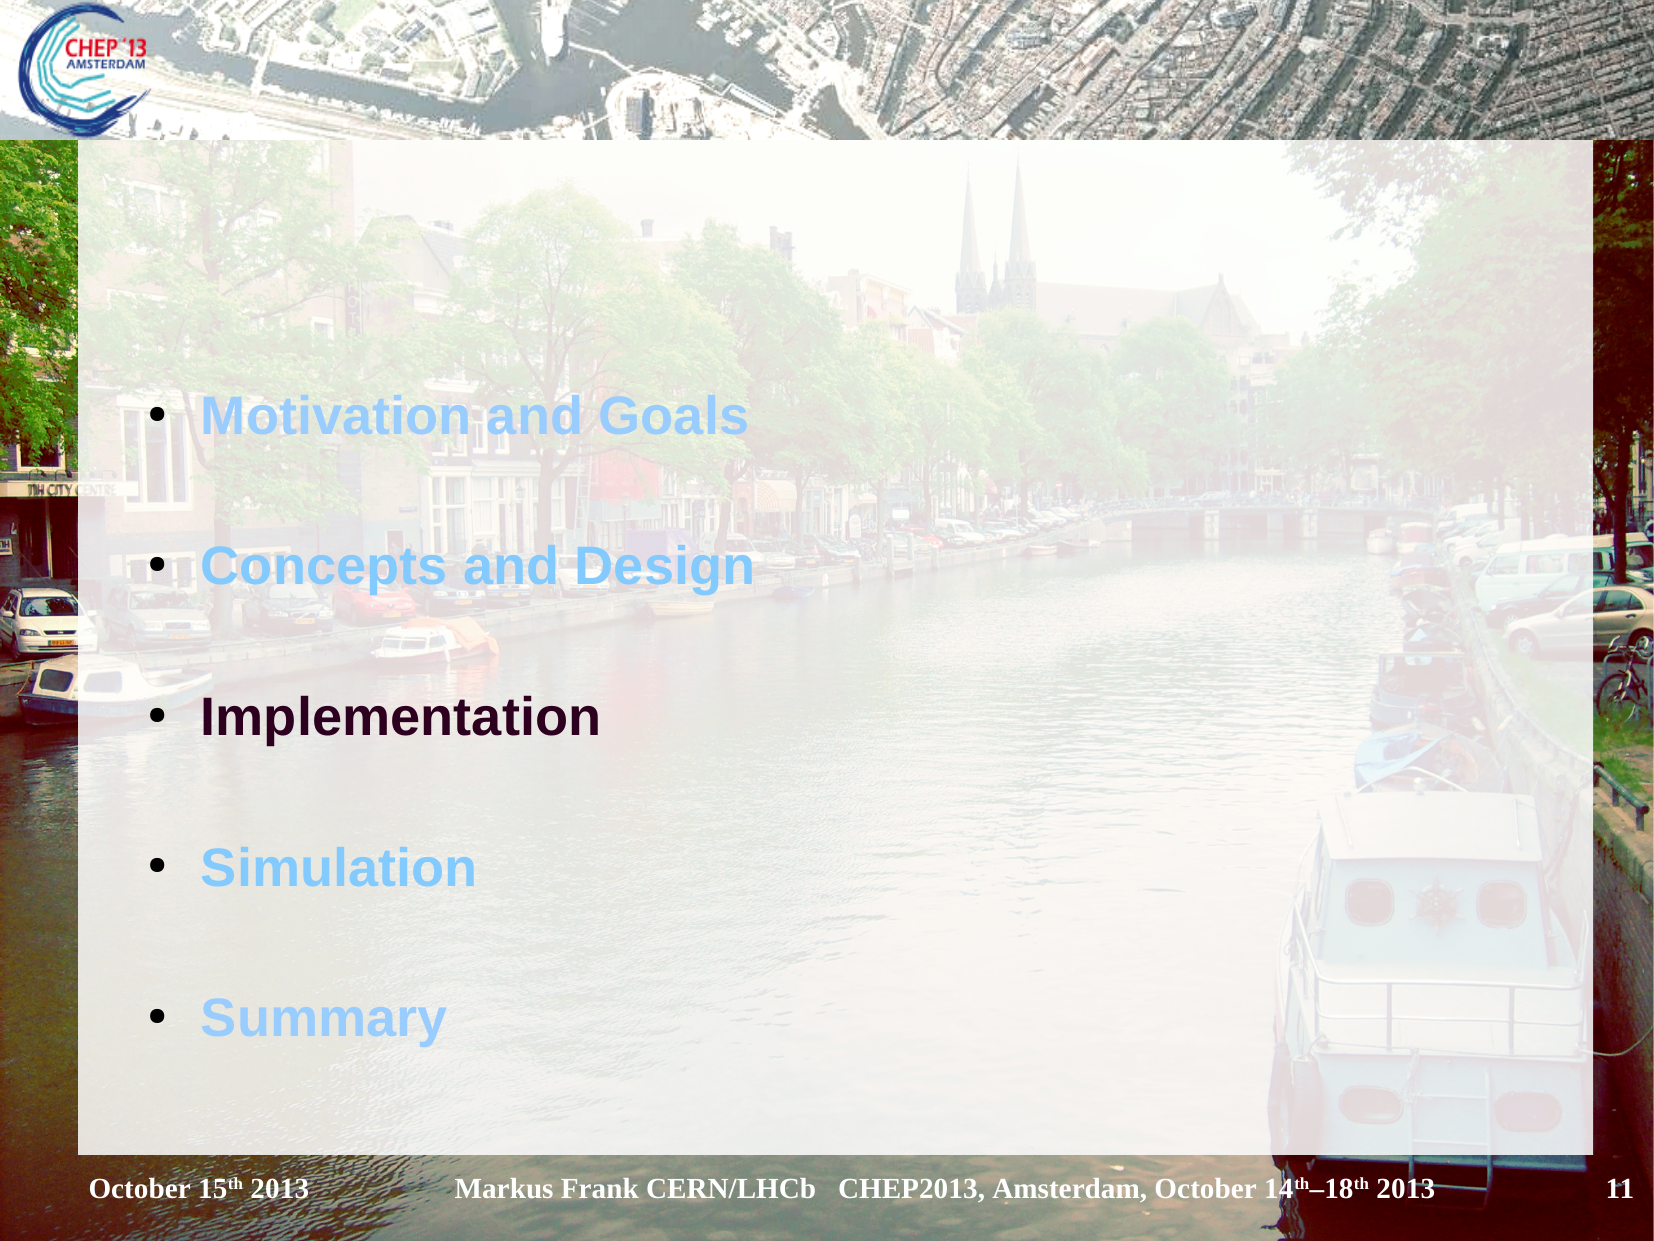

# Motivation and Goals
Concepts and Design
Implementation
Simulation
Summary
1-2 October 2013
CLIC Detector and Physics Collaboration Meeting, Markus Frank CERN/LHCb
11